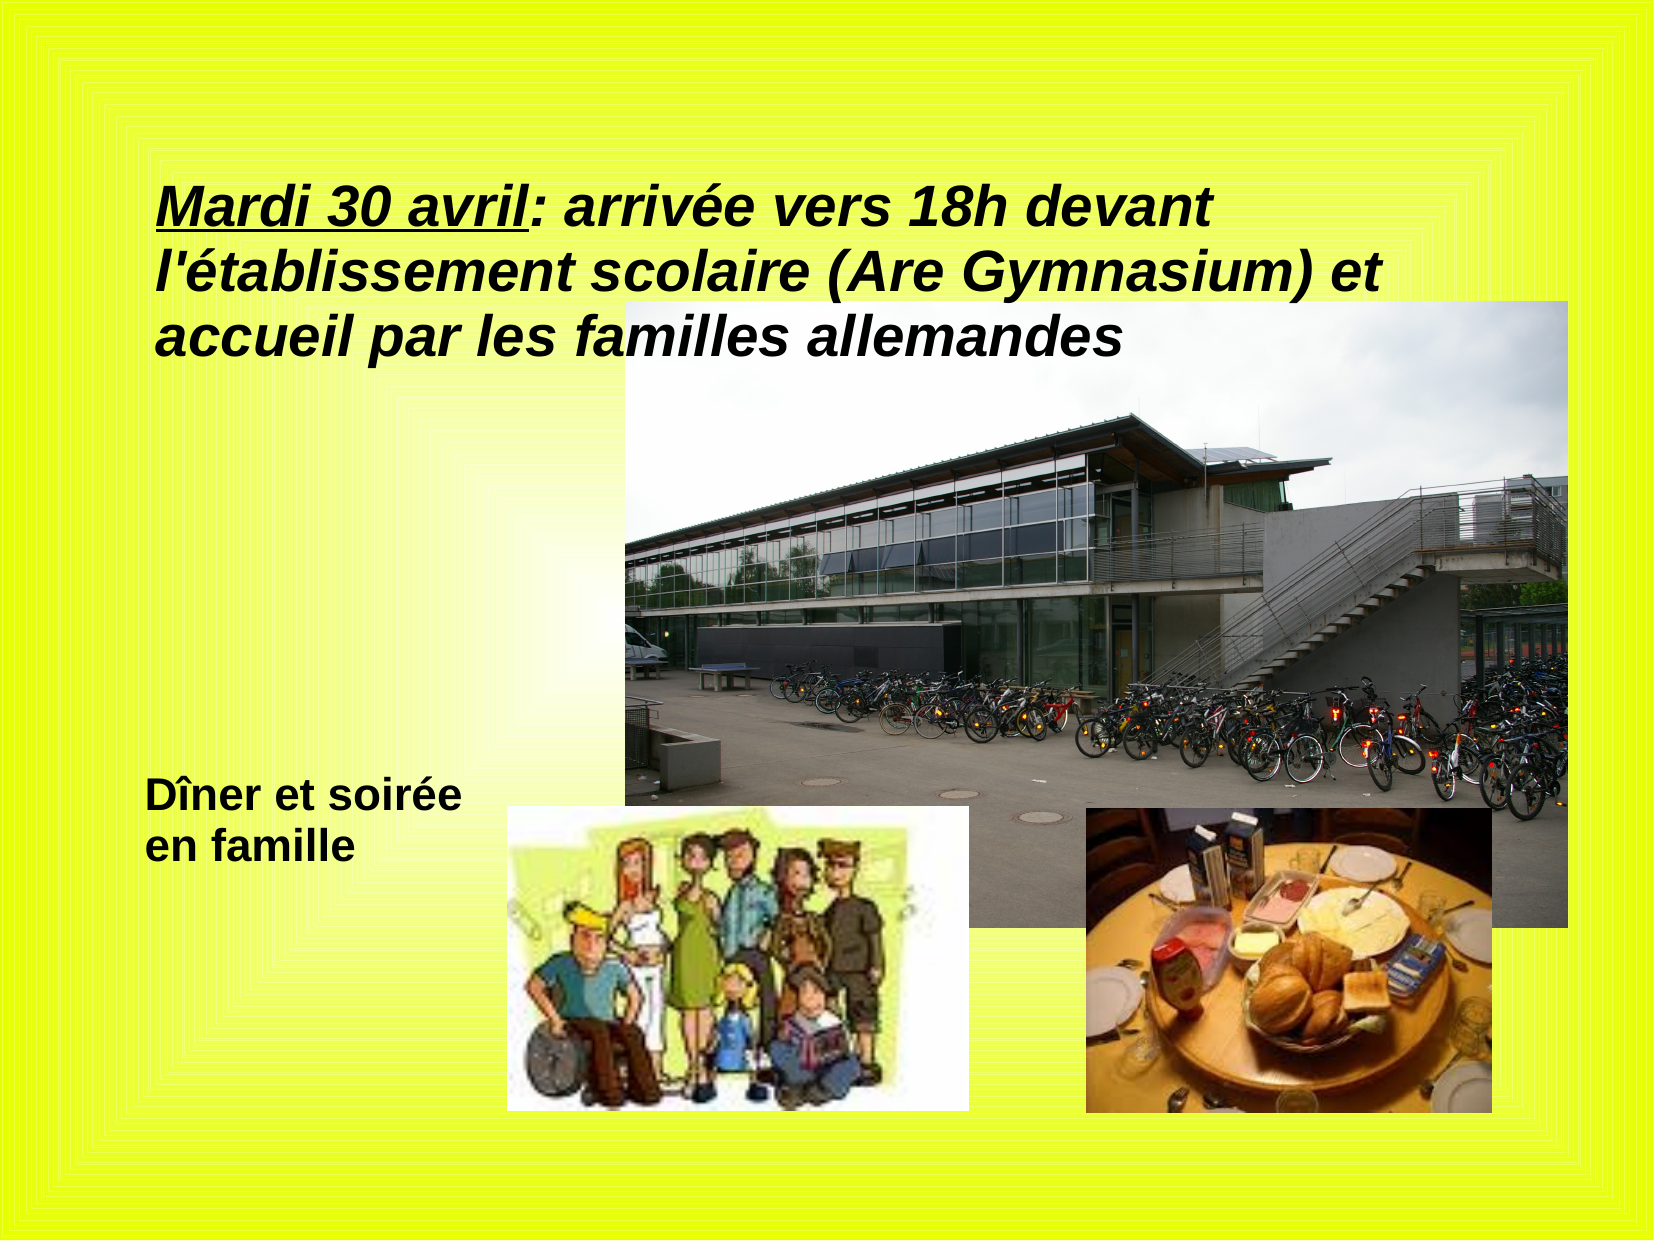

Mardi 30 avril: arrivée vers 18h devant l'établissement scolaire (Are Gymnasium) et accueil par les familles allemandes
Dîner et soirée
en famille